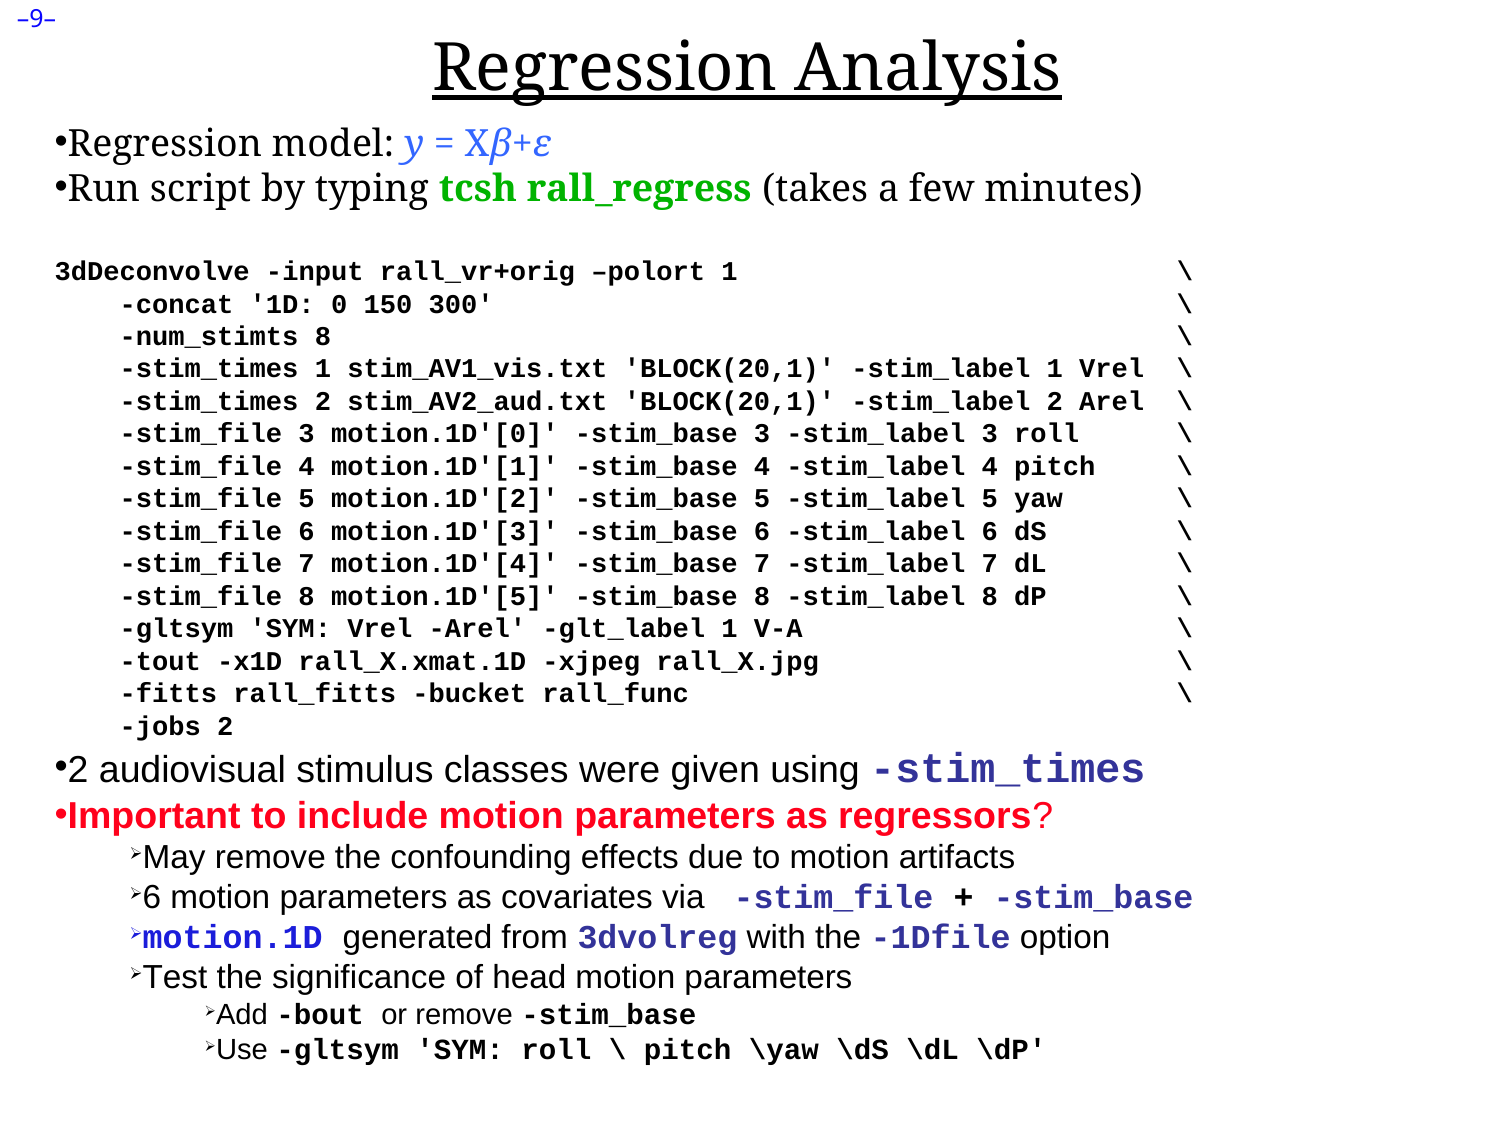

# Regression Analysis
Regression model: y = Xβ+ε
Run script by typing tcsh rall_regress (takes a few minutes)
3dDeconvolve -input rall_vr+orig –polort 1 \
 -concat '1D: 0 150 300' \
 -num_stimts 8 \
 -stim_times 1 stim_AV1_vis.txt 'BLOCK(20,1)' -stim_label 1 Vrel \
 -stim_times 2 stim_AV2_aud.txt 'BLOCK(20,1)' -stim_label 2 Arel \
 -stim_file 3 motion.1D'[0]' -stim_base 3 -stim_label 3 roll \
 -stim_file 4 motion.1D'[1]' -stim_base 4 -stim_label 4 pitch \
 -stim_file 5 motion.1D'[2]' -stim_base 5 -stim_label 5 yaw \
 -stim_file 6 motion.1D'[3]' -stim_base 6 -stim_label 6 dS \
 -stim_file 7 motion.1D'[4]' -stim_base 7 -stim_label 7 dL \
 -stim_file 8 motion.1D'[5]' -stim_base 8 -stim_label 8 dP \
 -gltsym 'SYM: Vrel -Arel' -glt_label 1 V-A \
 -tout -x1D rall_X.xmat.1D -xjpeg rall_X.jpg \
 -fitts rall_fitts -bucket rall_func \
 -jobs 2
2 audiovisual stimulus classes were given using -stim_times
Important to include motion parameters as regressors?
May remove the confounding effects due to motion artifacts
6 motion parameters as covariates via -stim_file + -stim_base
motion.1D generated from 3dvolreg with the -1Dfile option
Test the significance of head motion parameters
Add -bout or remove -stim_base
Use -gltsym 'SYM: roll \ pitch \yaw \dS \dL \dP'